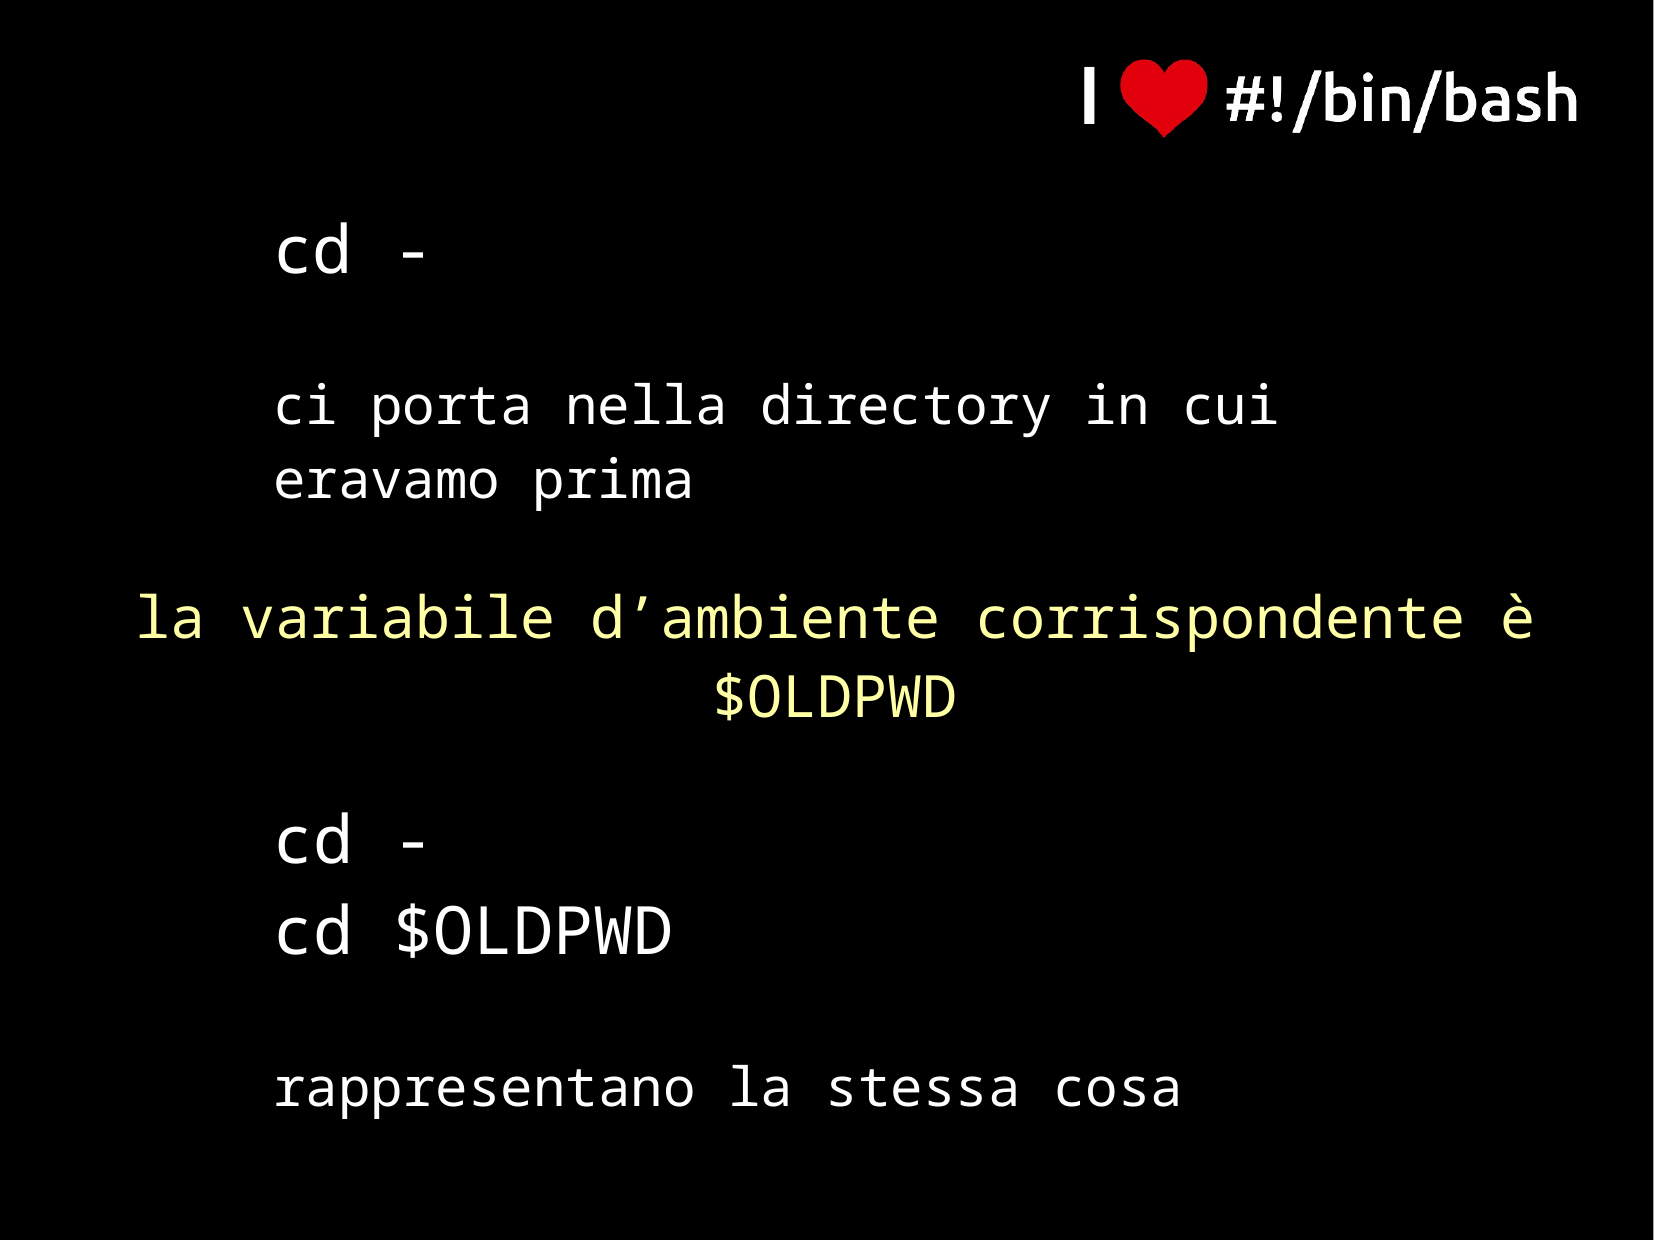

cd -
ci porta nella directory in cui eravamo prima
la variabile d’ambiente corrispondente è $OLDPWD
cd -
cd $OLDPWD
rappresentano la stessa cosa